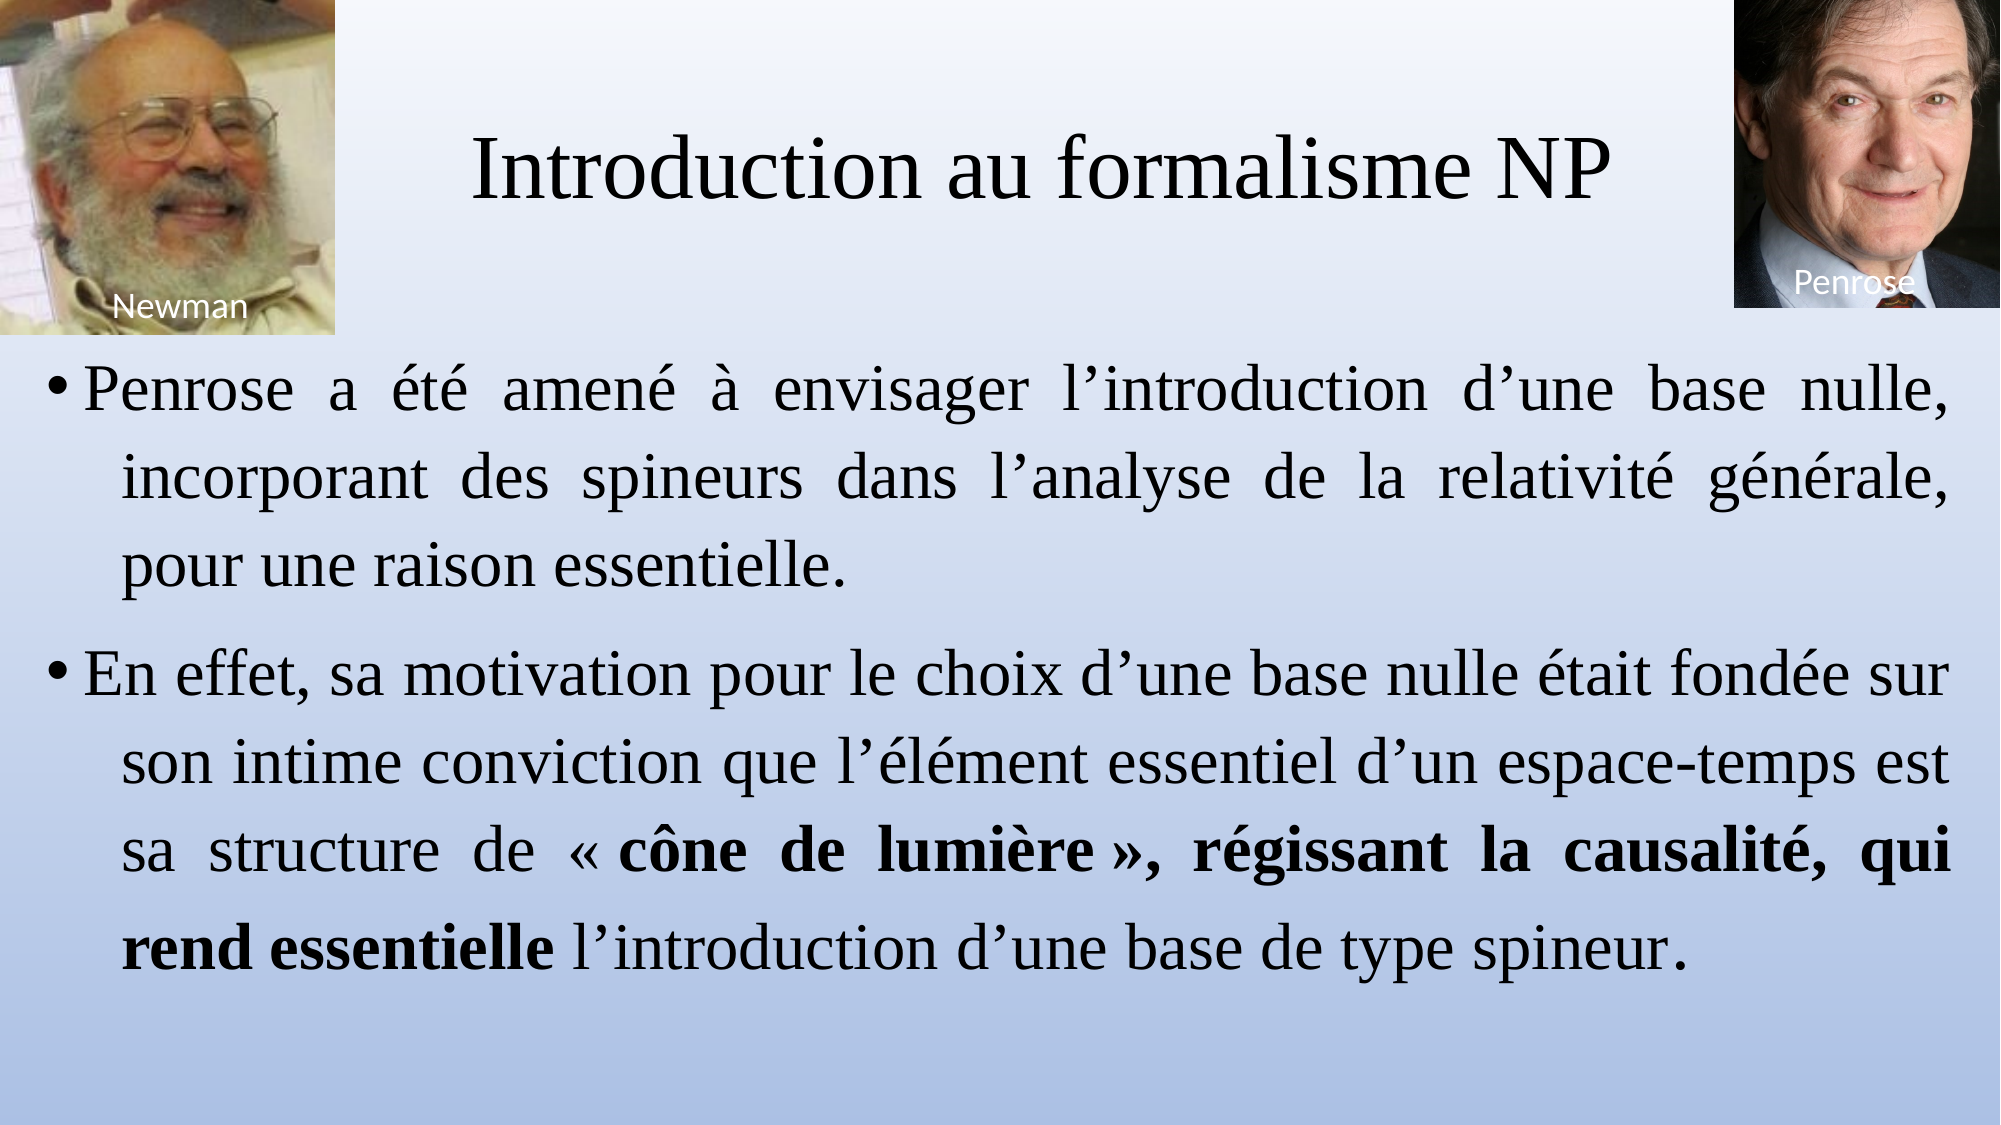

# Introduction au formalisme NP
Penrose
Newman
Penrose a été amené à envisager l’introduction d’une base nulle, incorporant des spineurs dans l’analyse de la relativité générale, pour une raison essentielle.
En effet, sa motivation pour le choix d’une base nulle était fondée sur son intime conviction que l’élément essentiel d’un espace-temps est sa structure de « cône de lumière », régissant la causalité, qui rend essentielle l’introduction d’une base de type spineur.